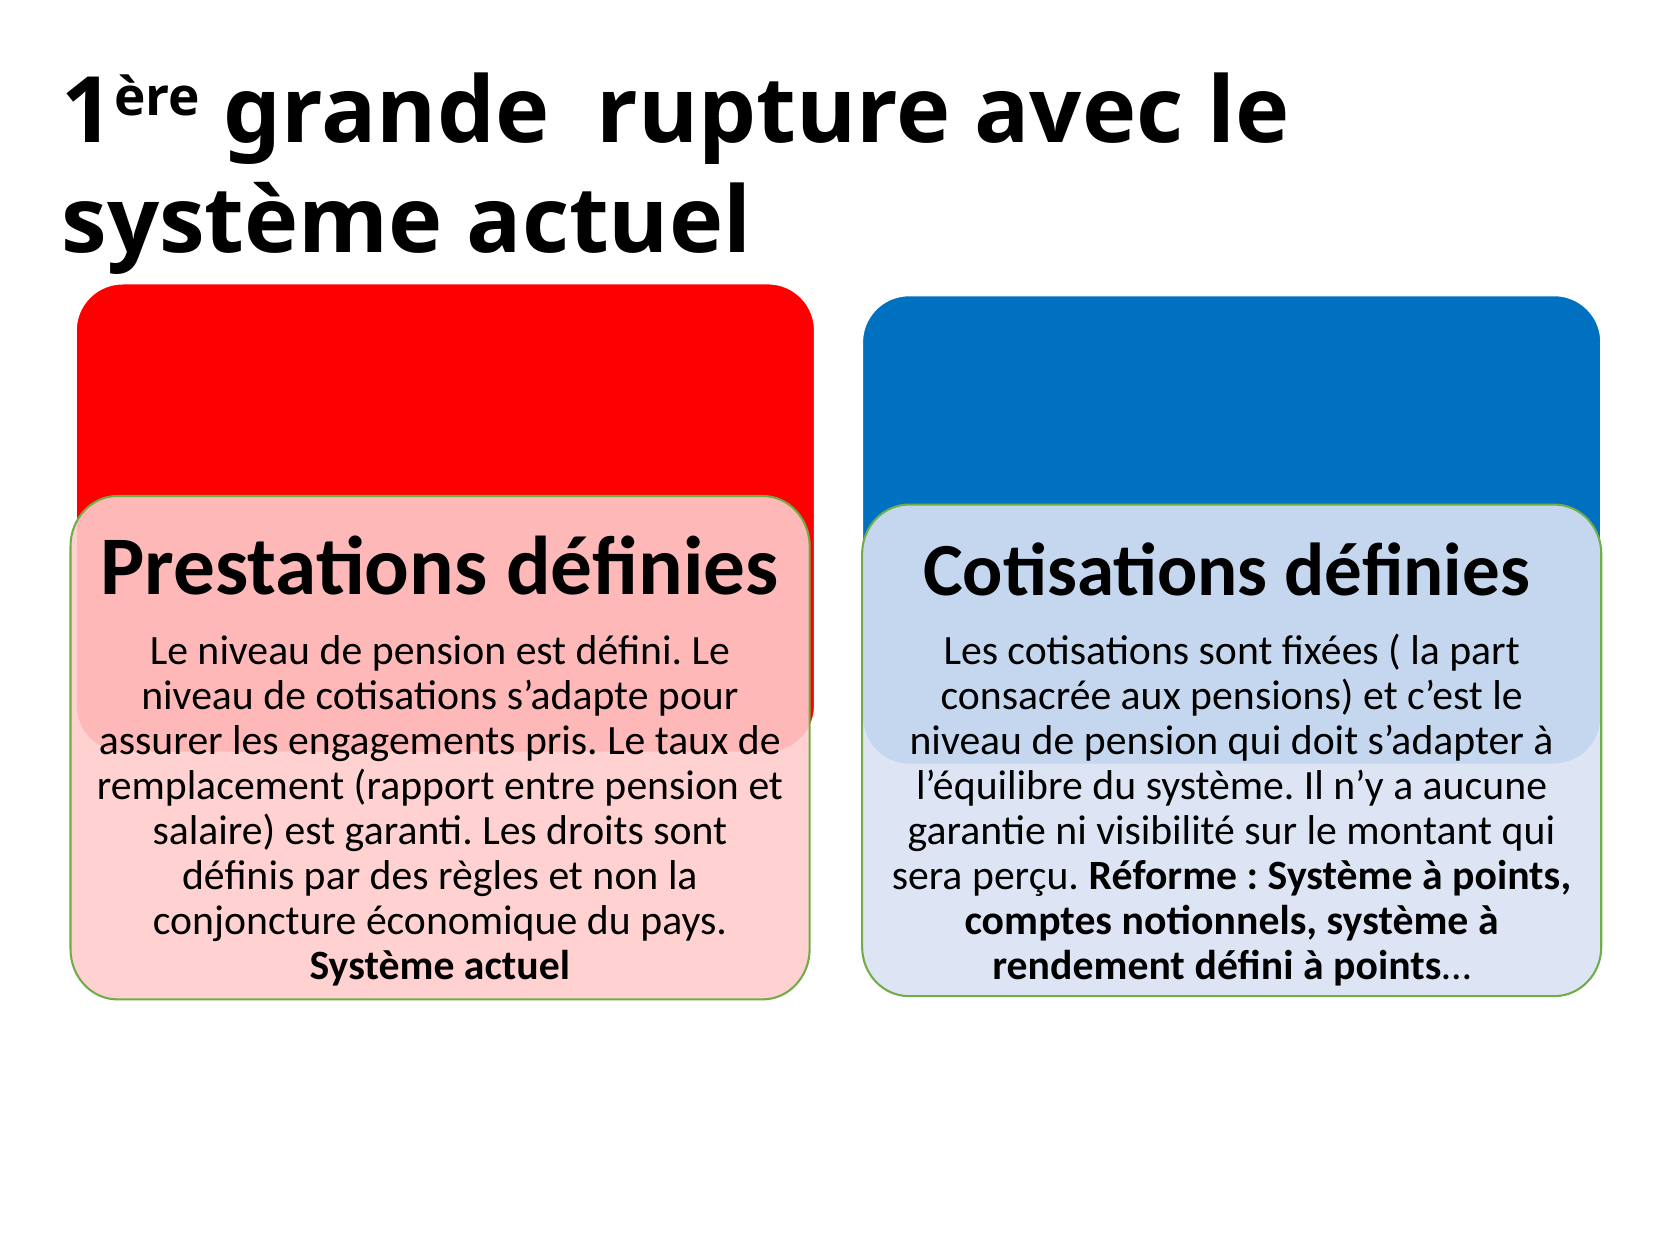

# 1ère grande rupture avec le système actuel
Prestations définies
Le niveau de pension est défini. Le niveau de cotisations s’adapte pour assurer les engagements pris. Le taux de remplacement (rapport entre pension et salaire) est garanti. Les droits sont définis par des règles et non la conjoncture économique du pays. Système actuel
Cotisations définies
Les cotisations sont fixées ( la part consacrée aux pensions) et c’est le niveau de pension qui doit s’adapter à l’équilibre du système. Il n’y a aucune garantie ni visibilité sur le montant qui sera perçu. Réforme : Système à points, comptes notionnels, système à rendement défini à points…